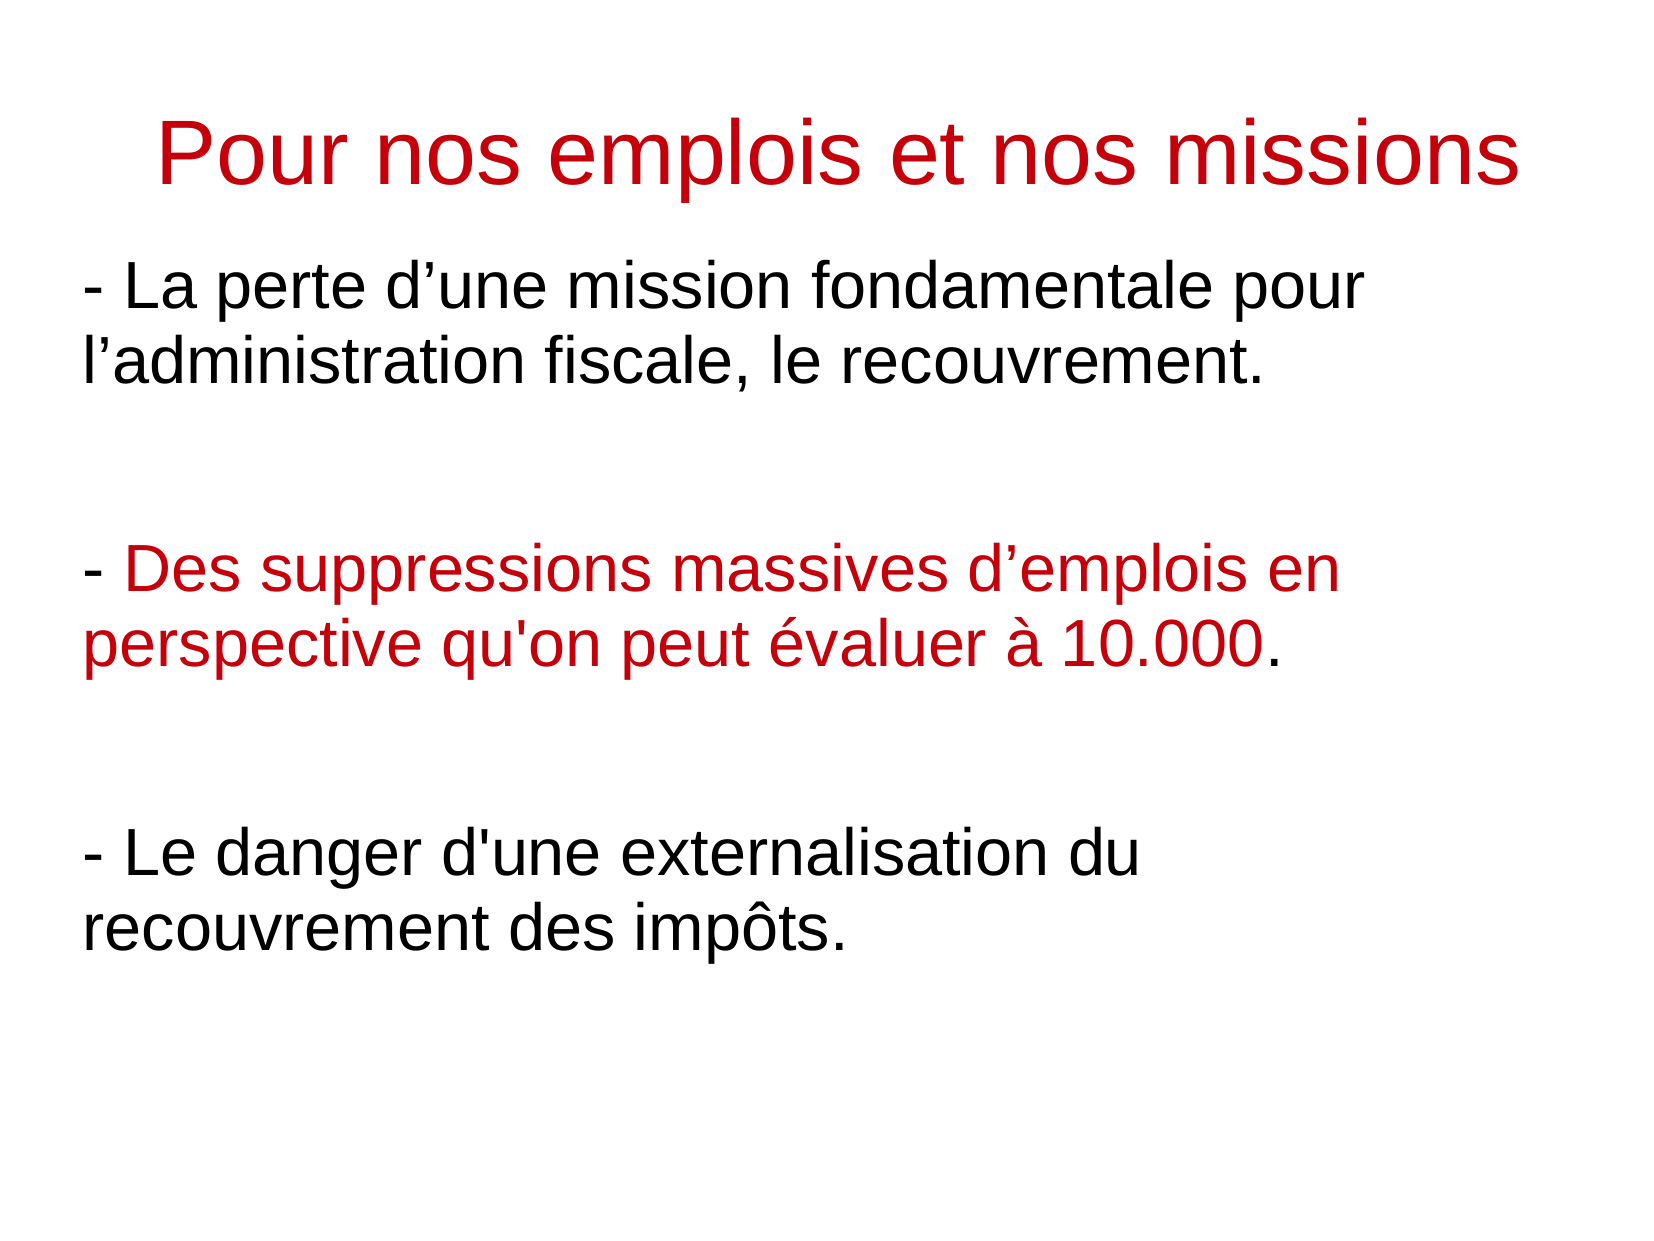

# Pour nos emplois et nos missions
- La perte d’une mission fondamentale pour l’administration fiscale, le recouvrement.
- Des suppressions massives d’emplois en perspective qu'on peut évaluer à 10.000.
- Le danger d'une externalisation du recouvrement des impôts.